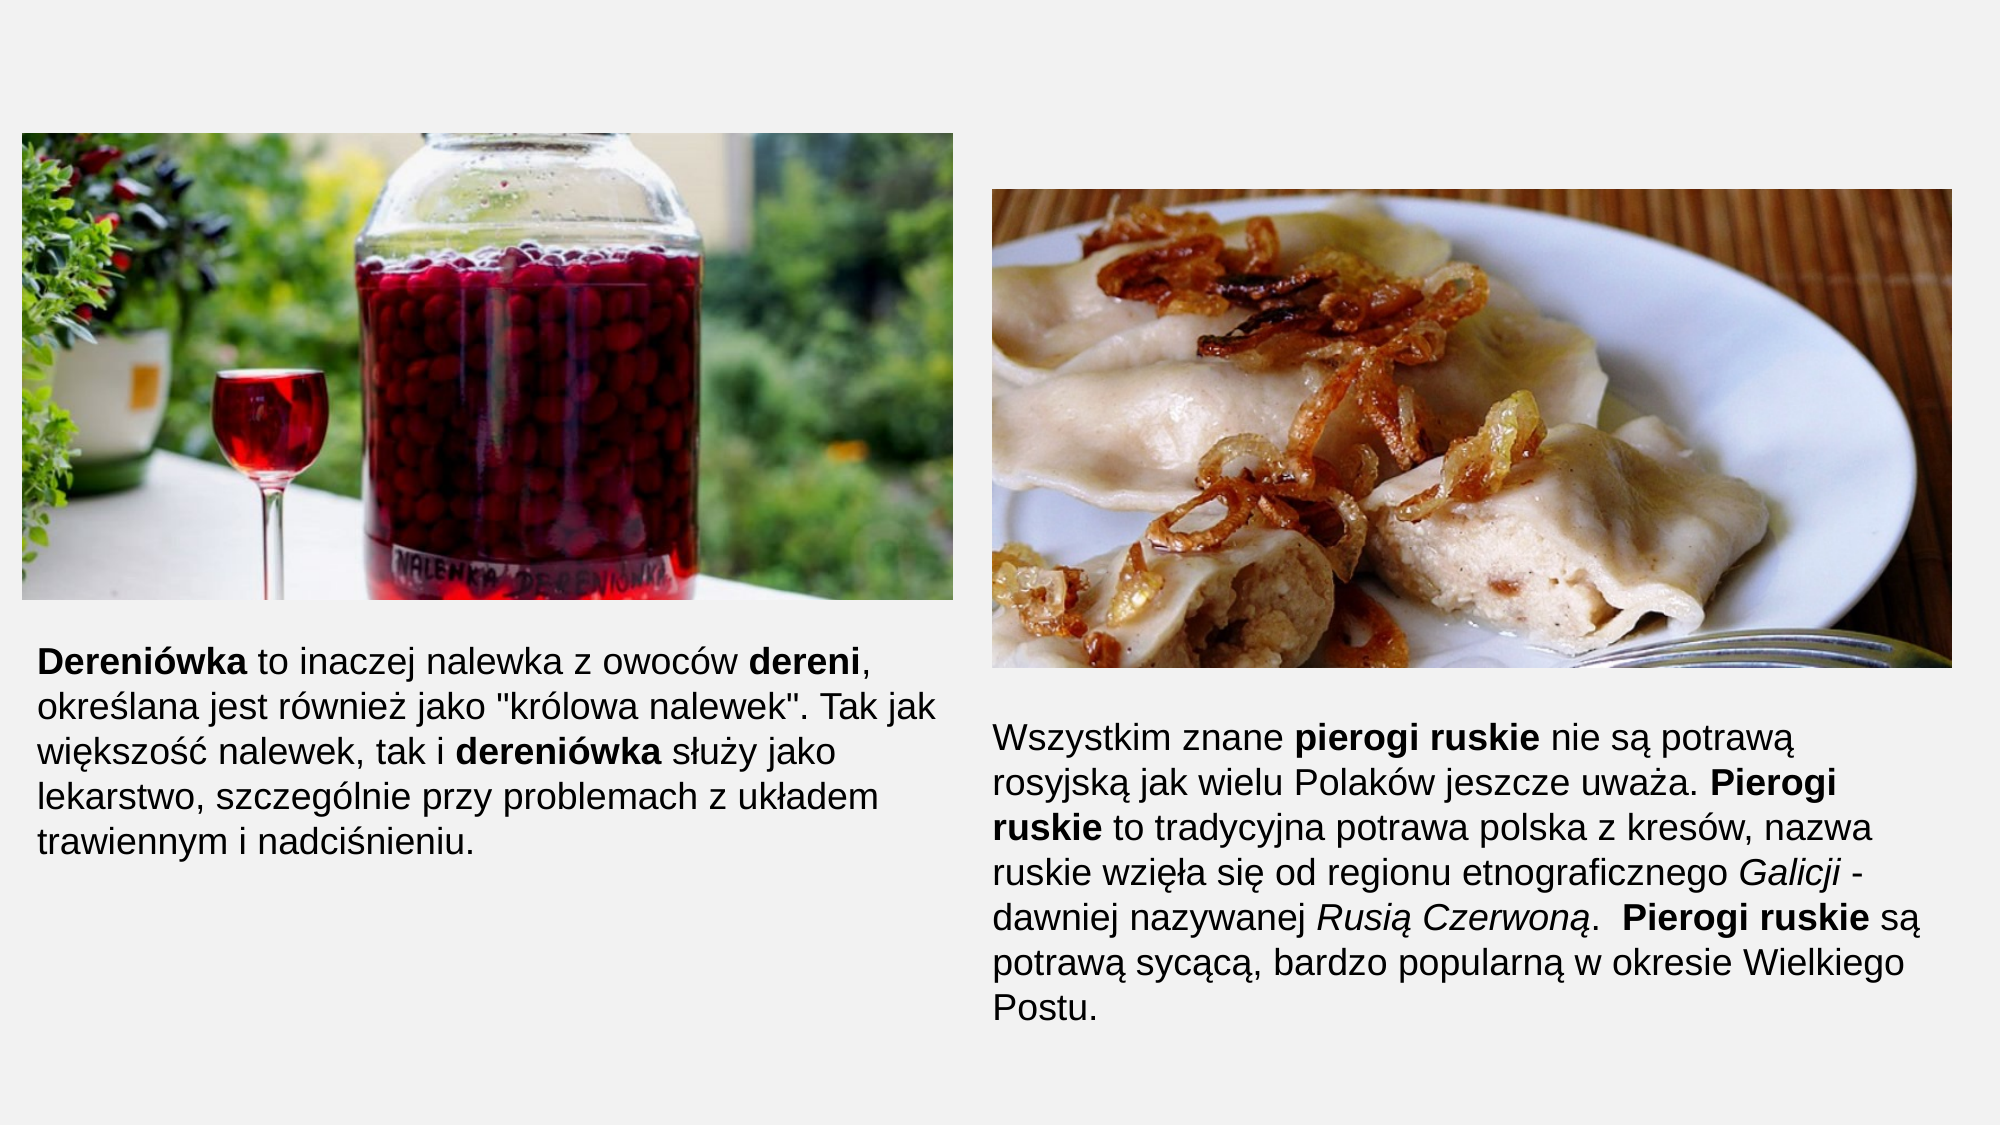

Dereniówka to inaczej nalewka z owoców dereni, określana jest również jako "królowa nalewek". Tak jak większość nalewek, tak i dereniówka służy jako lekarstwo, szczególnie przy problemach z układem trawiennym i nadciśnieniu.
Wszystkim znane pierogi ruskie nie są potrawą rosyjską jak wielu Polaków jeszcze uważa. Pierogi ruskie to tradycyjna potrawa polska z kresów, nazwa ruskie wzięła się od regionu etnograficznego Galicji - dawniej nazywanej Rusią Czerwoną.  Pierogi ruskie są potrawą sycącą, bardzo popularną w okresie Wielkiego Postu.